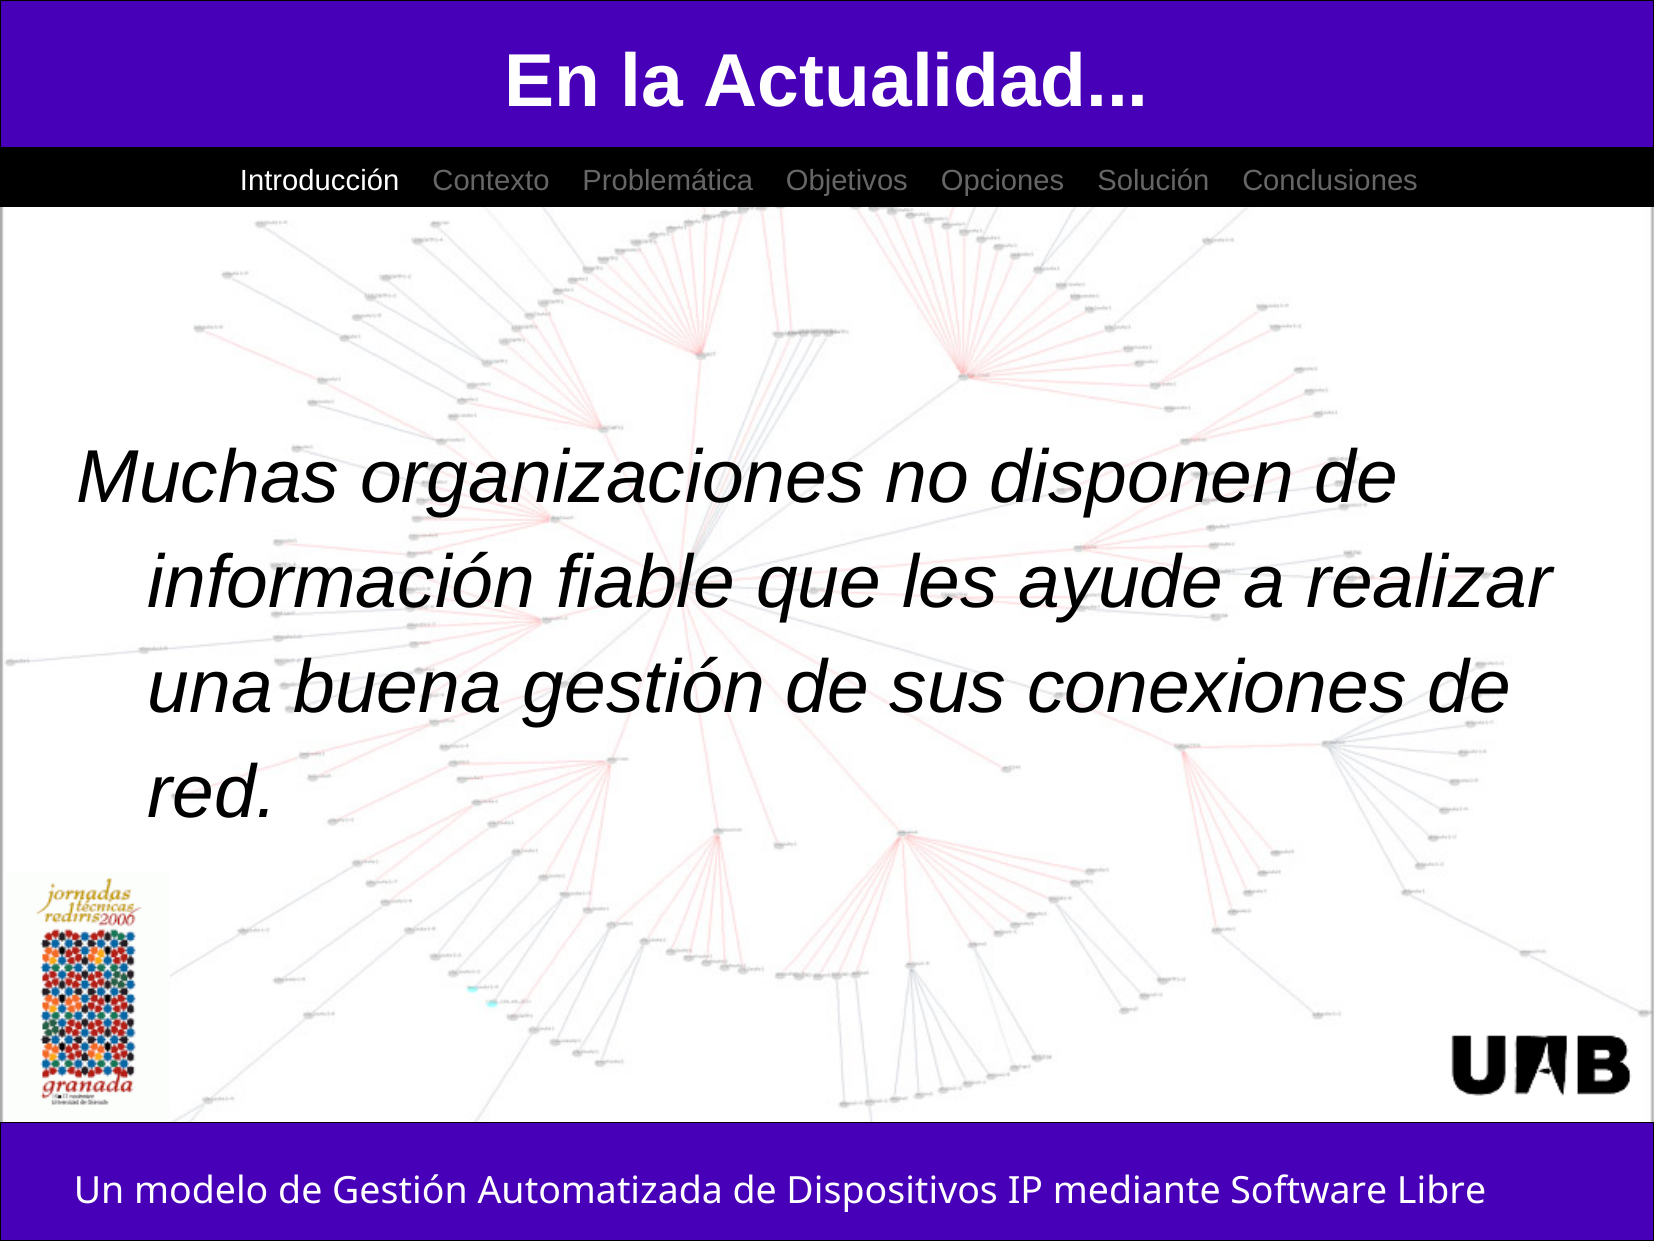

En la Actualidad...
Introducción Contexto Problemática Objetivos Opciones Solución Conclusiones
# Muchas organizaciones no disponen de información fiable que les ayude a realizar una buena gestión de sus conexiones de red.